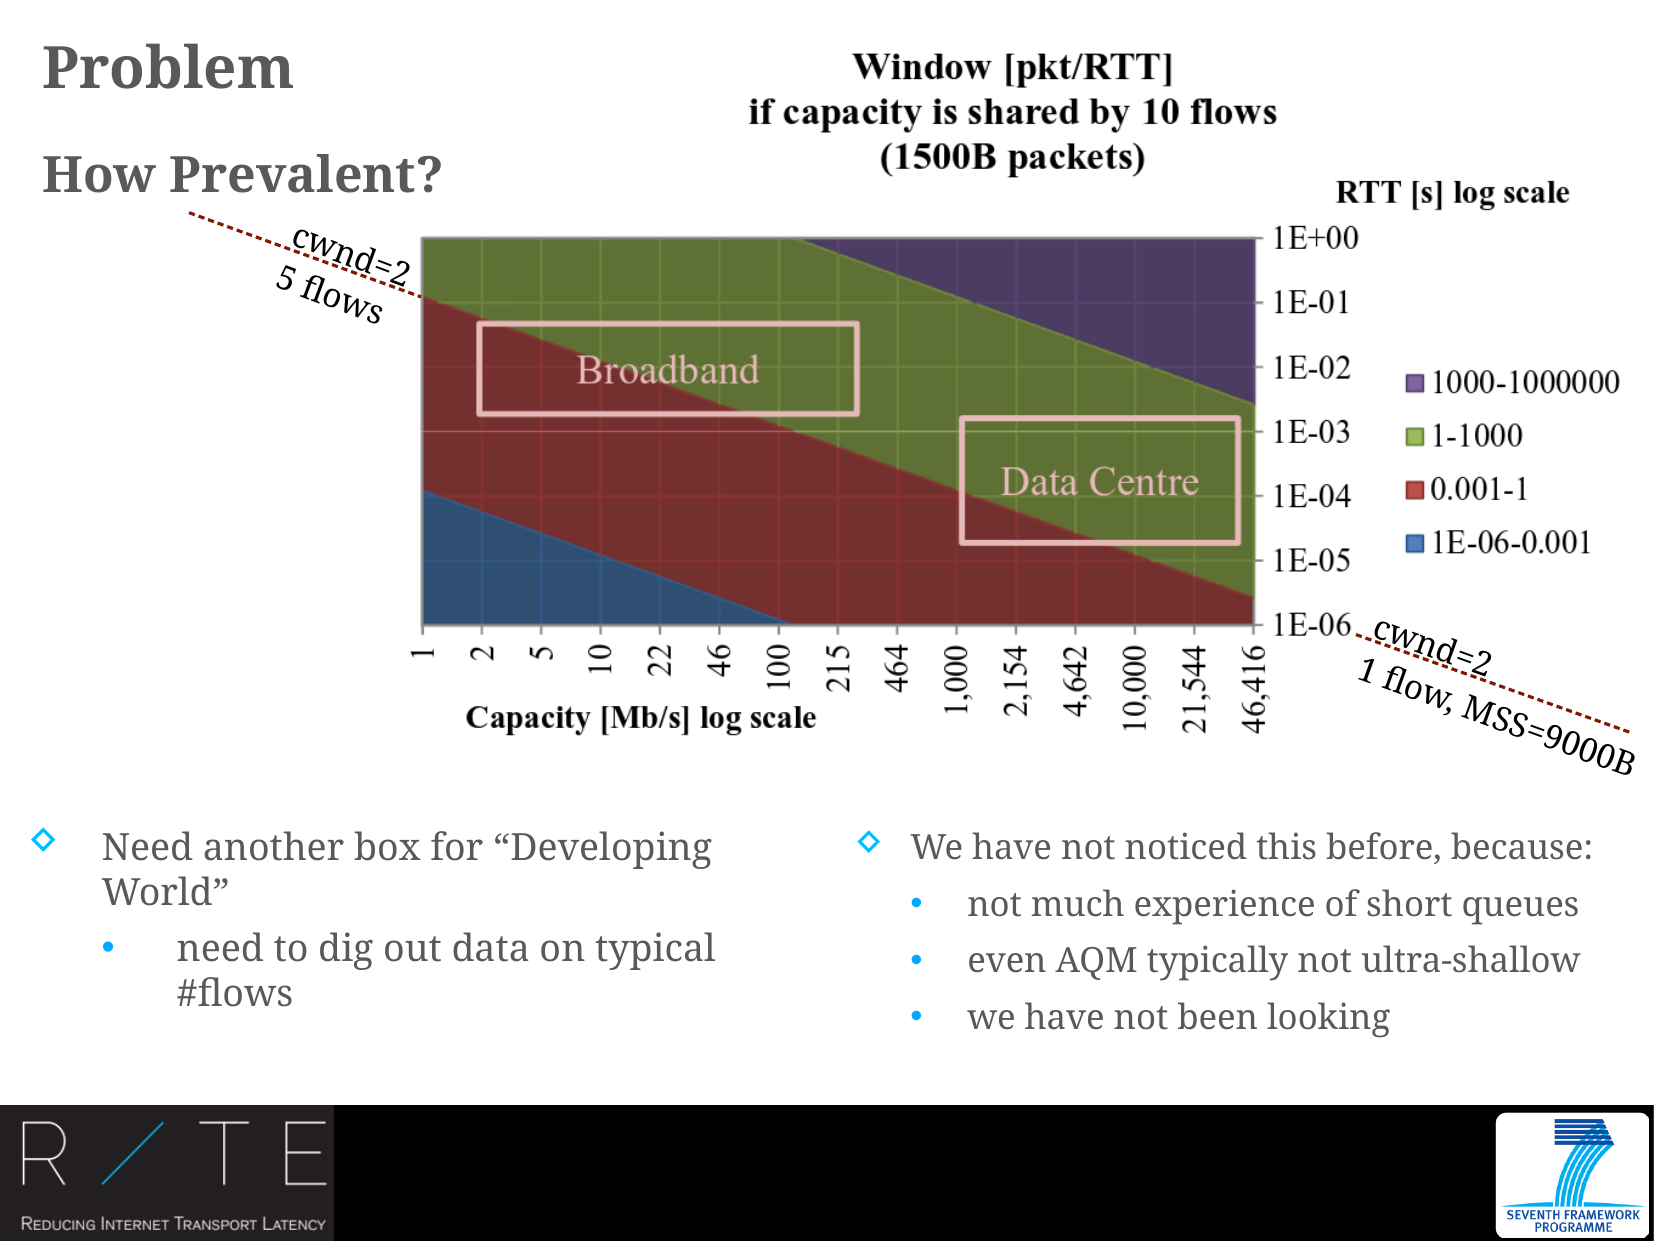

# Problem
How Prevalent?
cwnd=2
5 flows
cwnd=2
1 flow, MSS=9000B
Need another box for “Developing World”
need to dig out data on typical #flows
We have not noticed this before, because:
not much experience of short queues
even AQM typically not ultra-shallow
we have not been looking